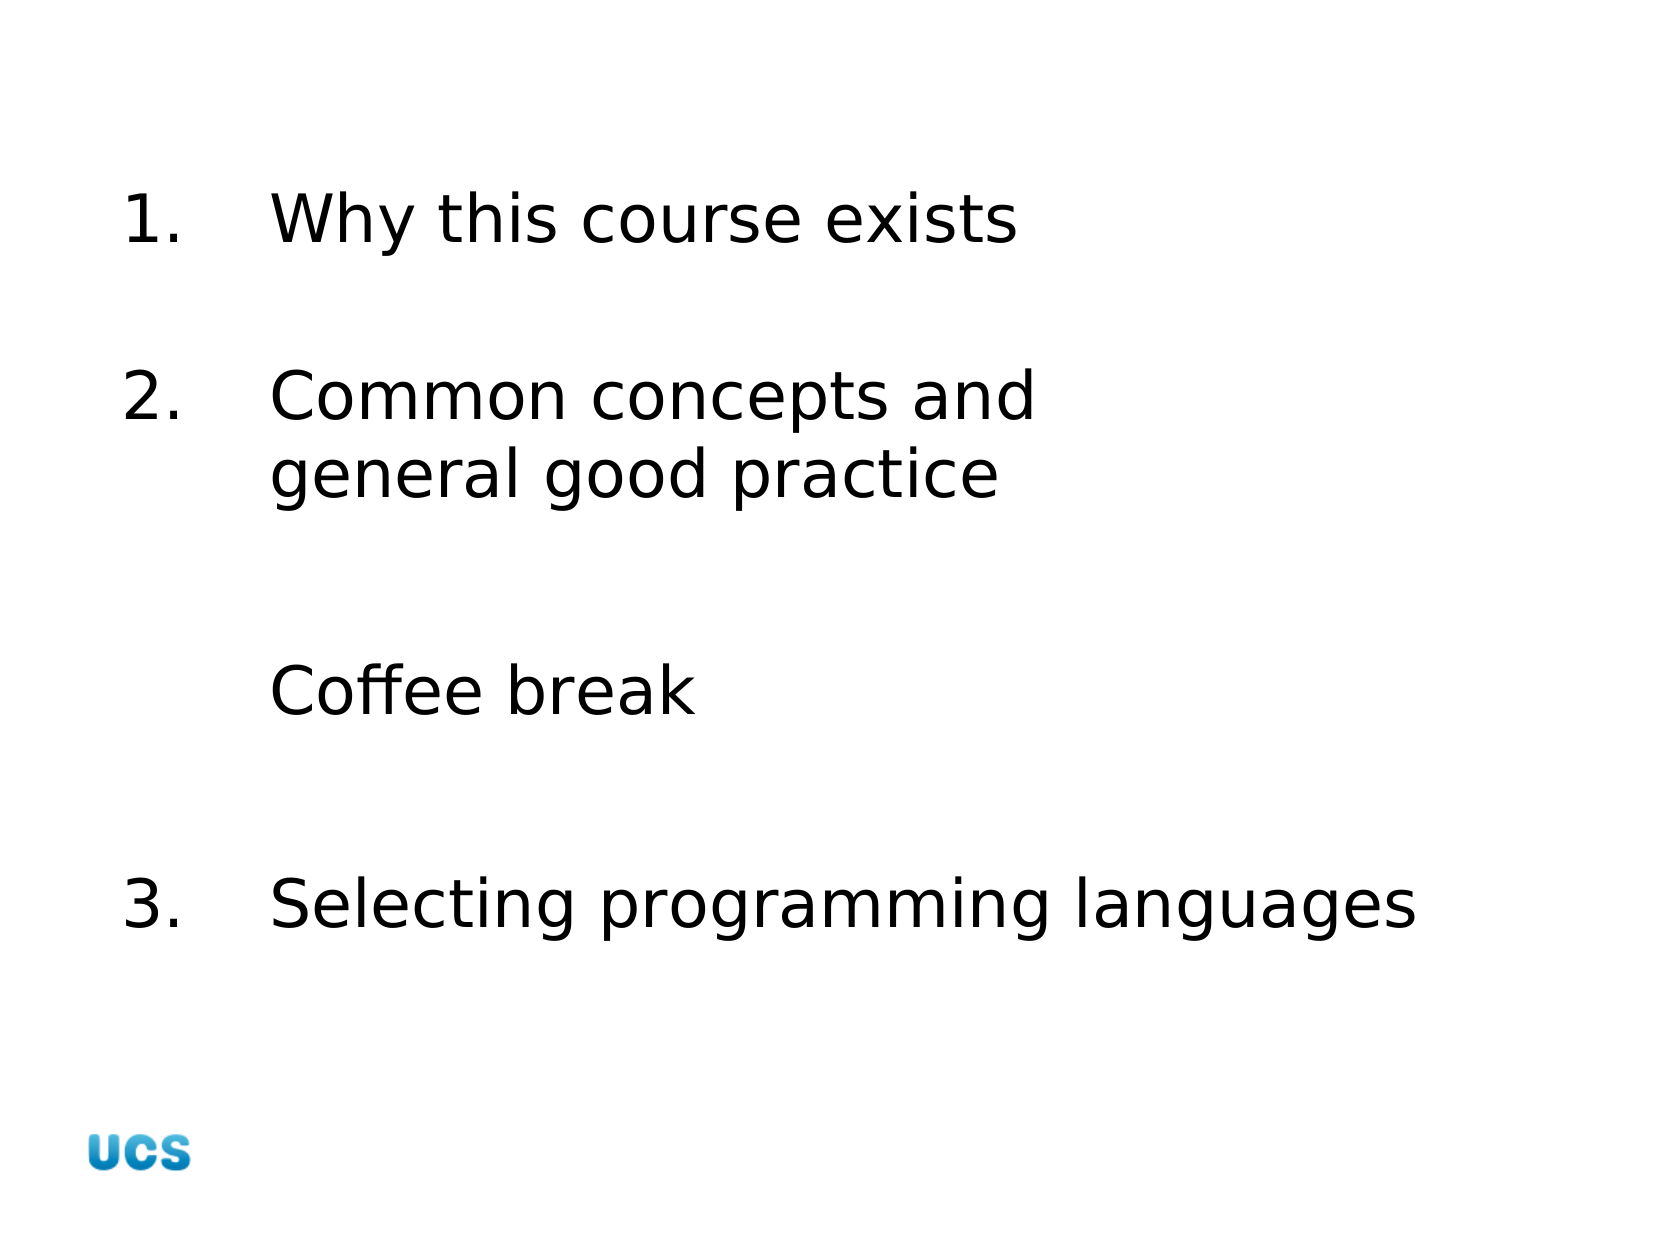

1.	Why this course exists
2.	Common concepts and
	general good practice
	Coffee break
3.	Selecting programming languages